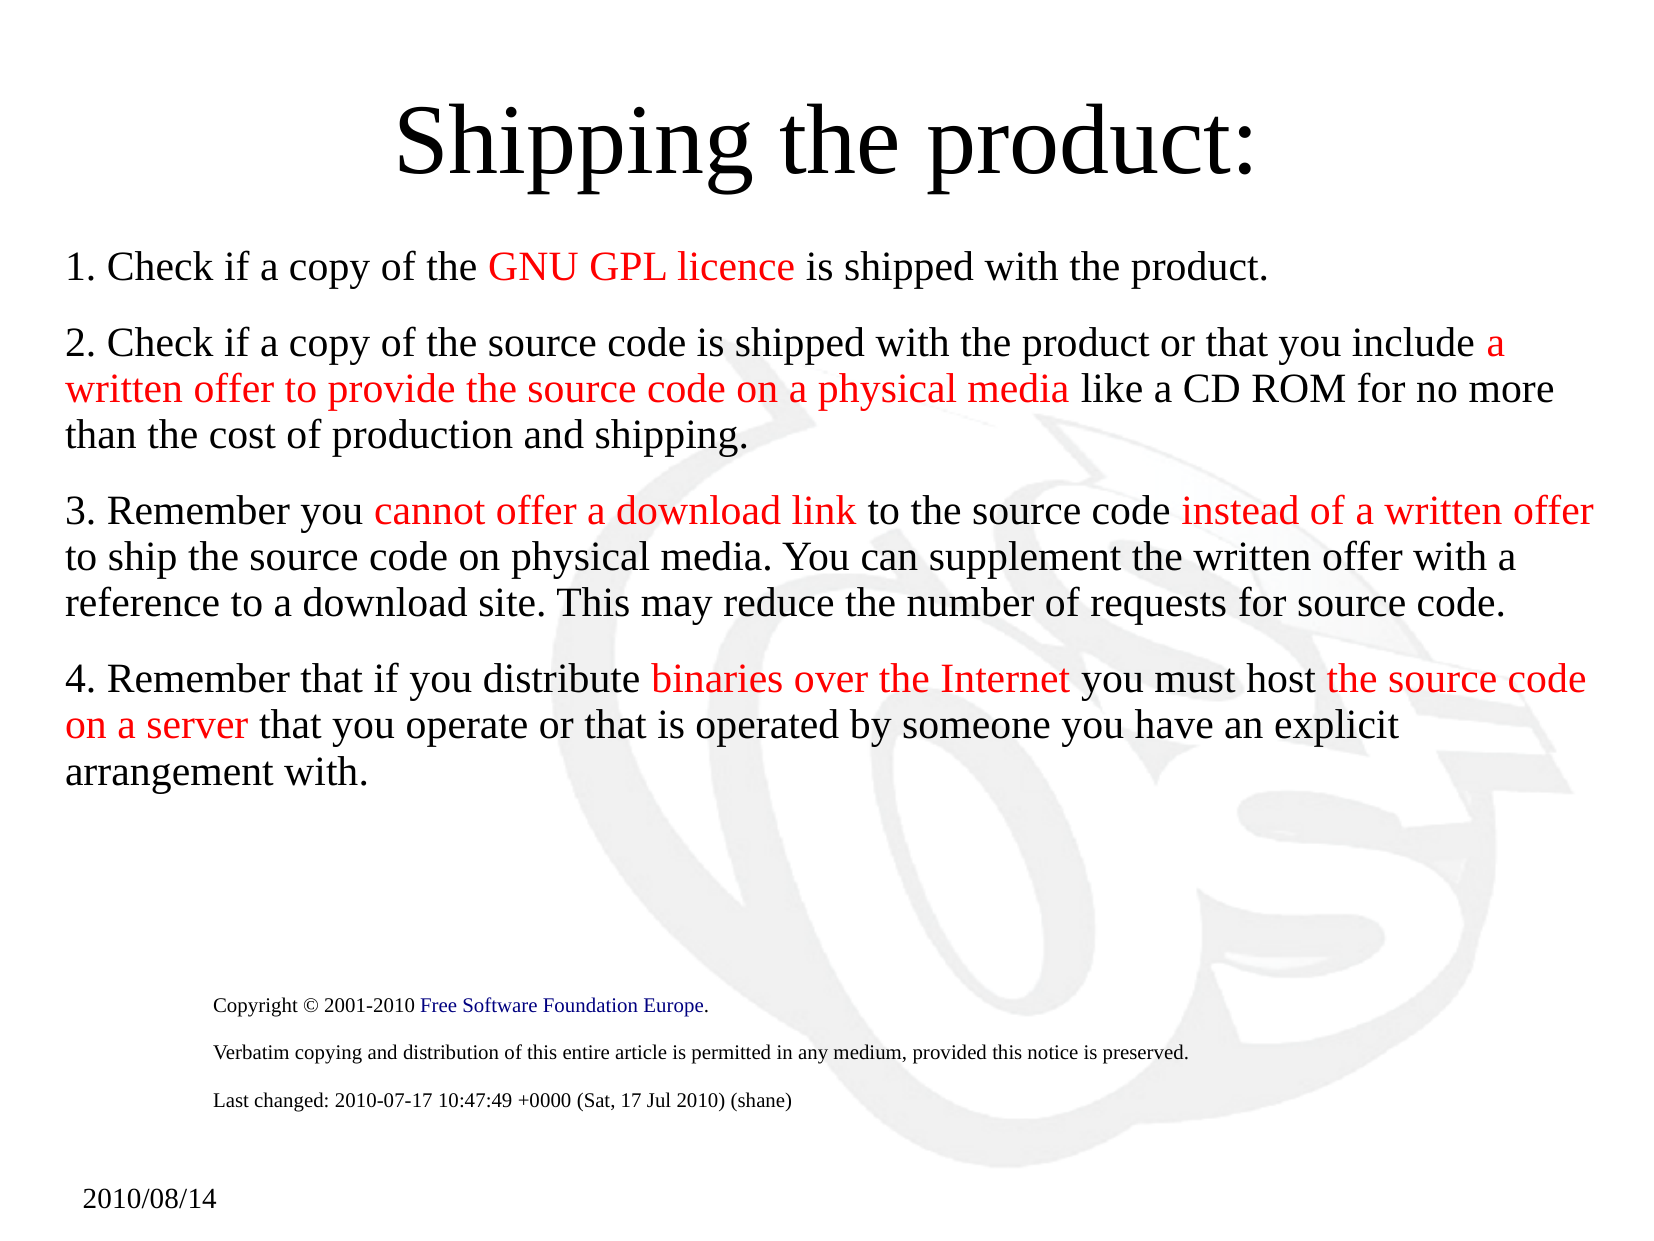

Shipping the product:
#
1. Check if a copy of the GNU GPL licence is shipped with the product.
2. Check if a copy of the source code is shipped with the product or that you include a written offer to provide the source code on a physical media like a CD ROM for no more than the cost of production and shipping.
3. Remember you cannot offer a download link to the source code instead of a written offer to ship the source code on physical media. You can supplement the written offer with a reference to a download site. This may reduce the number of requests for source code.
4. Remember that if you distribute binaries over the Internet you must host the source code on a server that you operate or that is operated by someone you have an explicit arrangement with.
Copyright © 2001-2010 Free Software Foundation Europe.
Verbatim copying and distribution of this entire article is permitted in any medium, provided this notice is preserved.
Last changed: 2010-07-17 10:47:49 +0000 (Sat, 17 Jul 2010) (shane)
2010/08/14